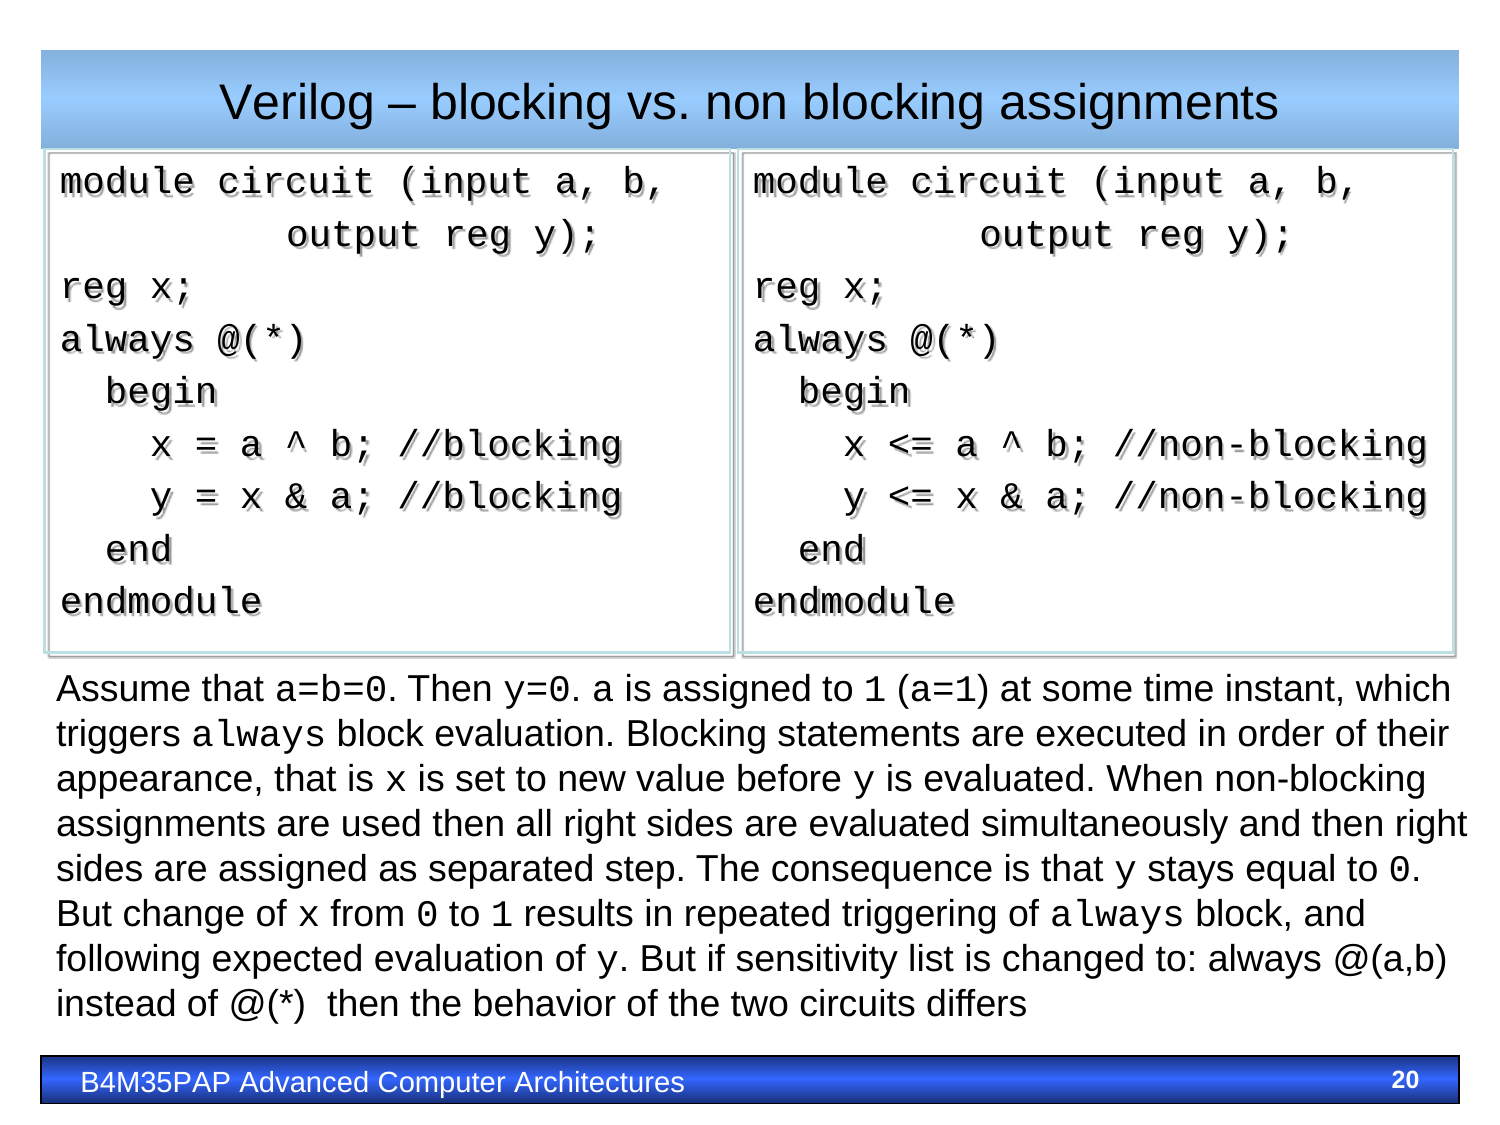

# Verilog – blocking vs. non blocking assignments
module circuit (input a, b,
 			 output reg y);
reg x;
always @(*)
 begin
 x = a ^ b; //blocking
 y = x & a; //blocking
 end
endmodule
module circuit (input a, b,
 			 output reg y);
reg x;
always @(*)
 begin
 x <= a ^ b; //non-blocking
 y <= x & a; //non-blocking
 end
endmodule
Assume that a=b=0. Then y=0. a is assigned to 1 (a=1) at some time instant, which triggers always block evaluation. Blocking statements are executed in order of their appearance, that is x is set to new value before y is evaluated. When non-blocking assignments are used then all right sides are evaluated simultaneously and then right sides are assigned as separated step. The consequence is that y stays equal to 0. But change of x from 0 to 1 results in repeated triggering of always block, and following expected evaluation of y. But if sensitivity list is changed to: always @(a,b) instead of @(*) then the behavior of the two circuits differs